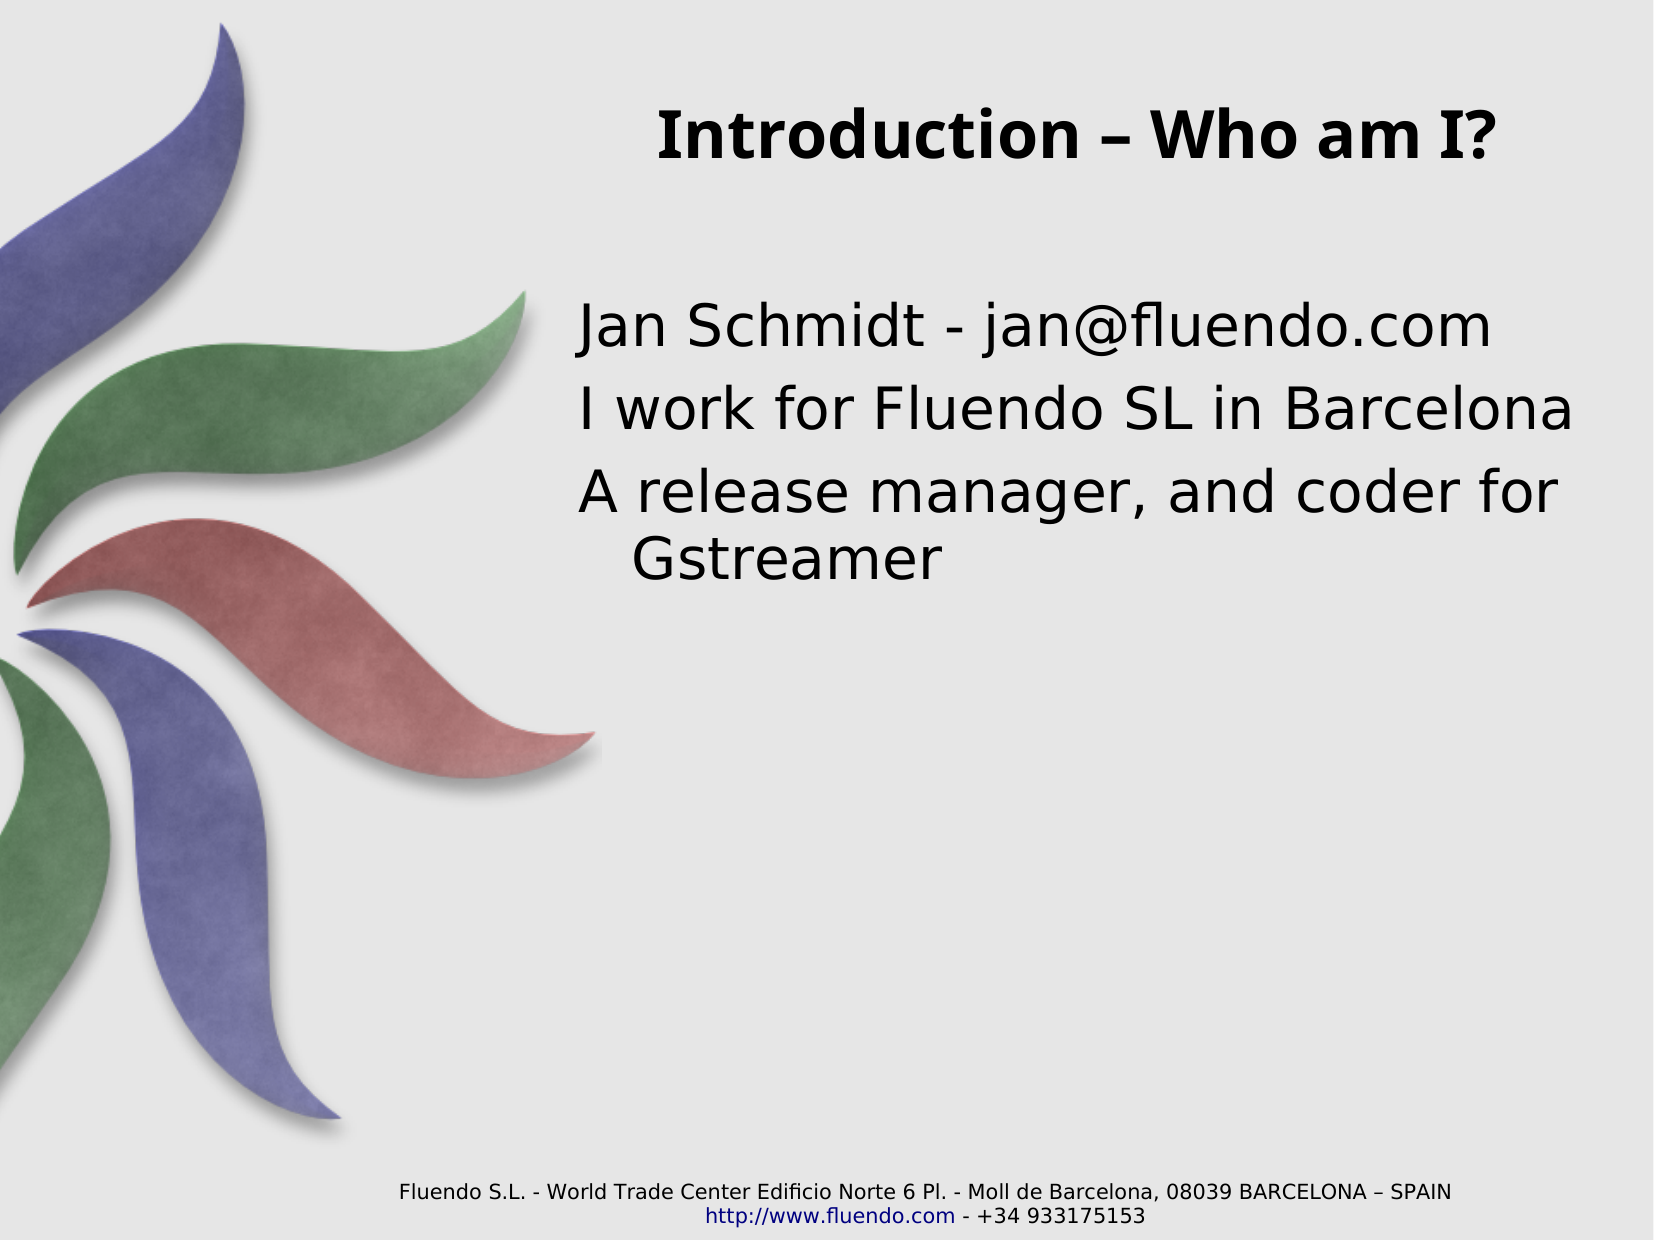

# Introduction – Who am I?
Jan Schmidt - jan@fluendo.com
I work for Fluendo SL in Barcelona
A release manager, and coder for Gstreamer